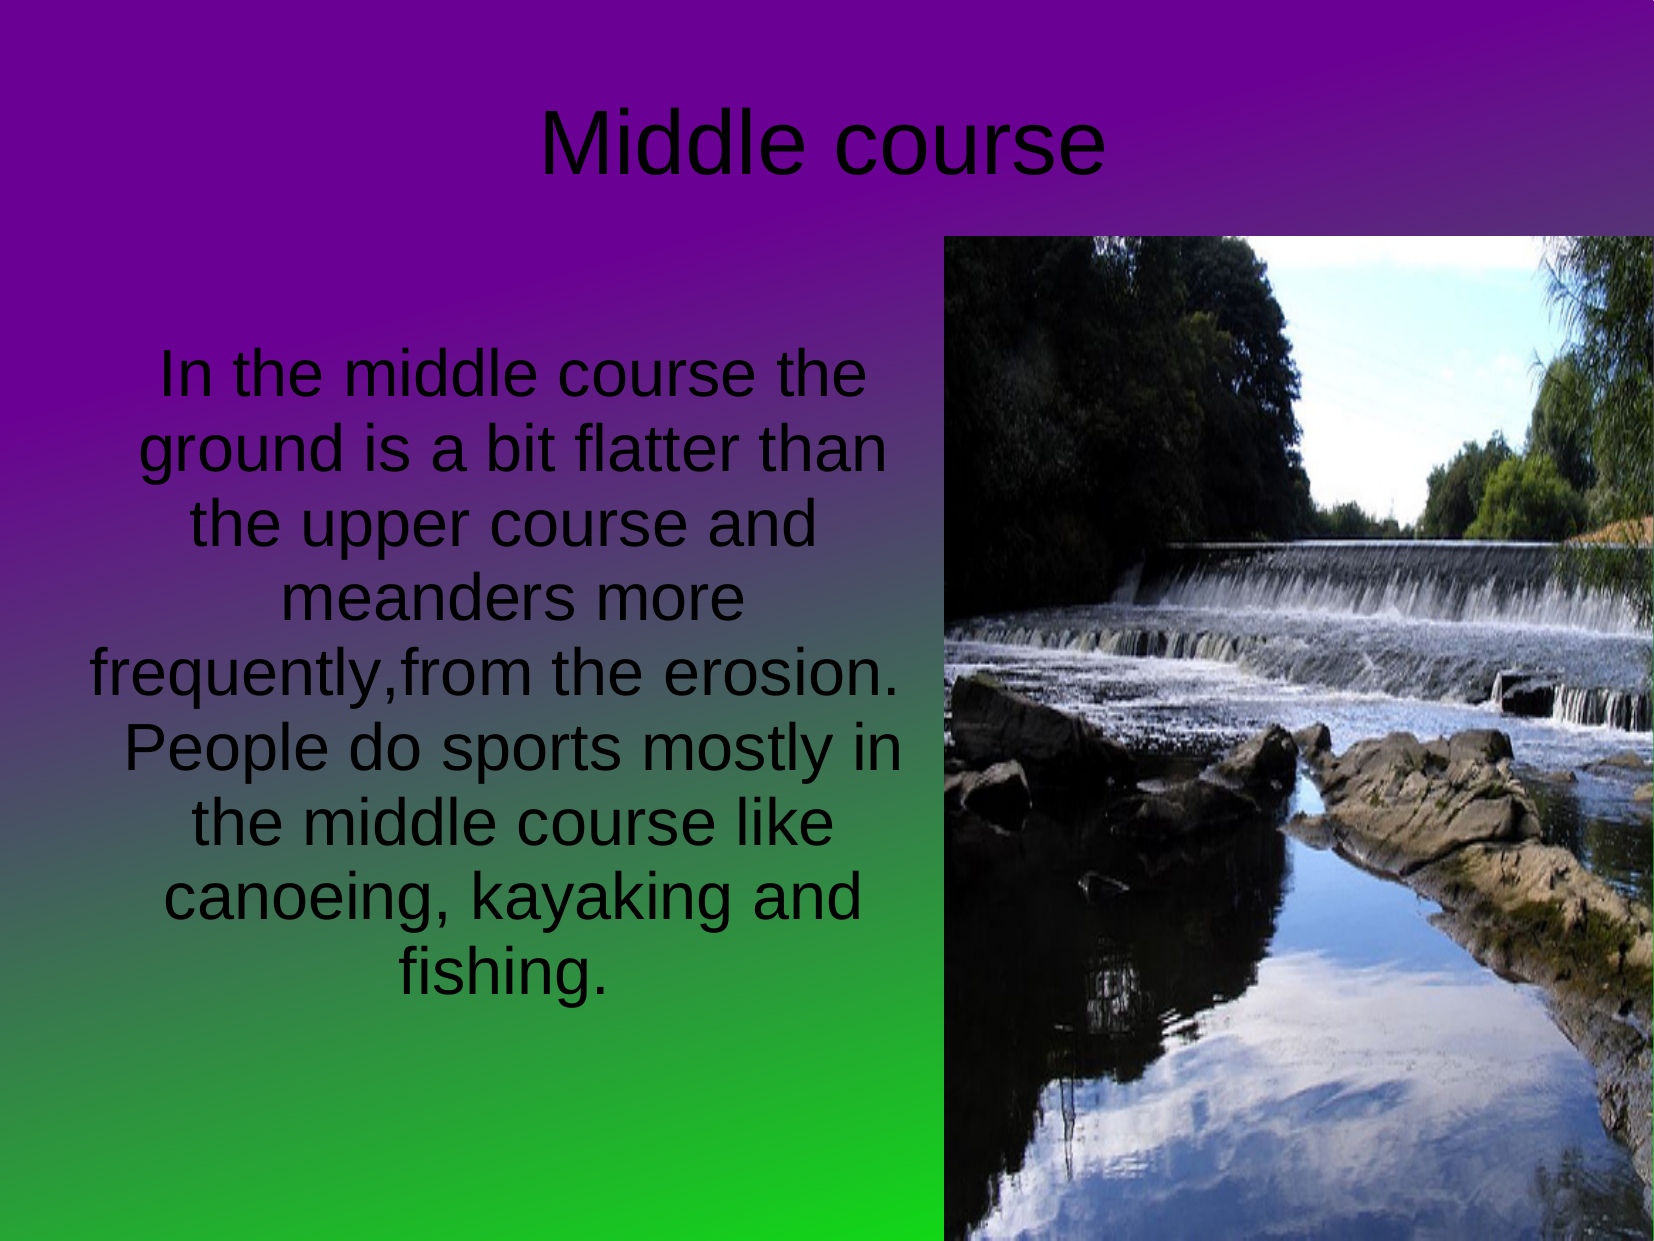

# Middle course
In the middle course the ground is a bit flatter than the upper course and meanders more frequently,from the erosion. People do sports mostly in the middle course like canoeing, kayaking and fishing.